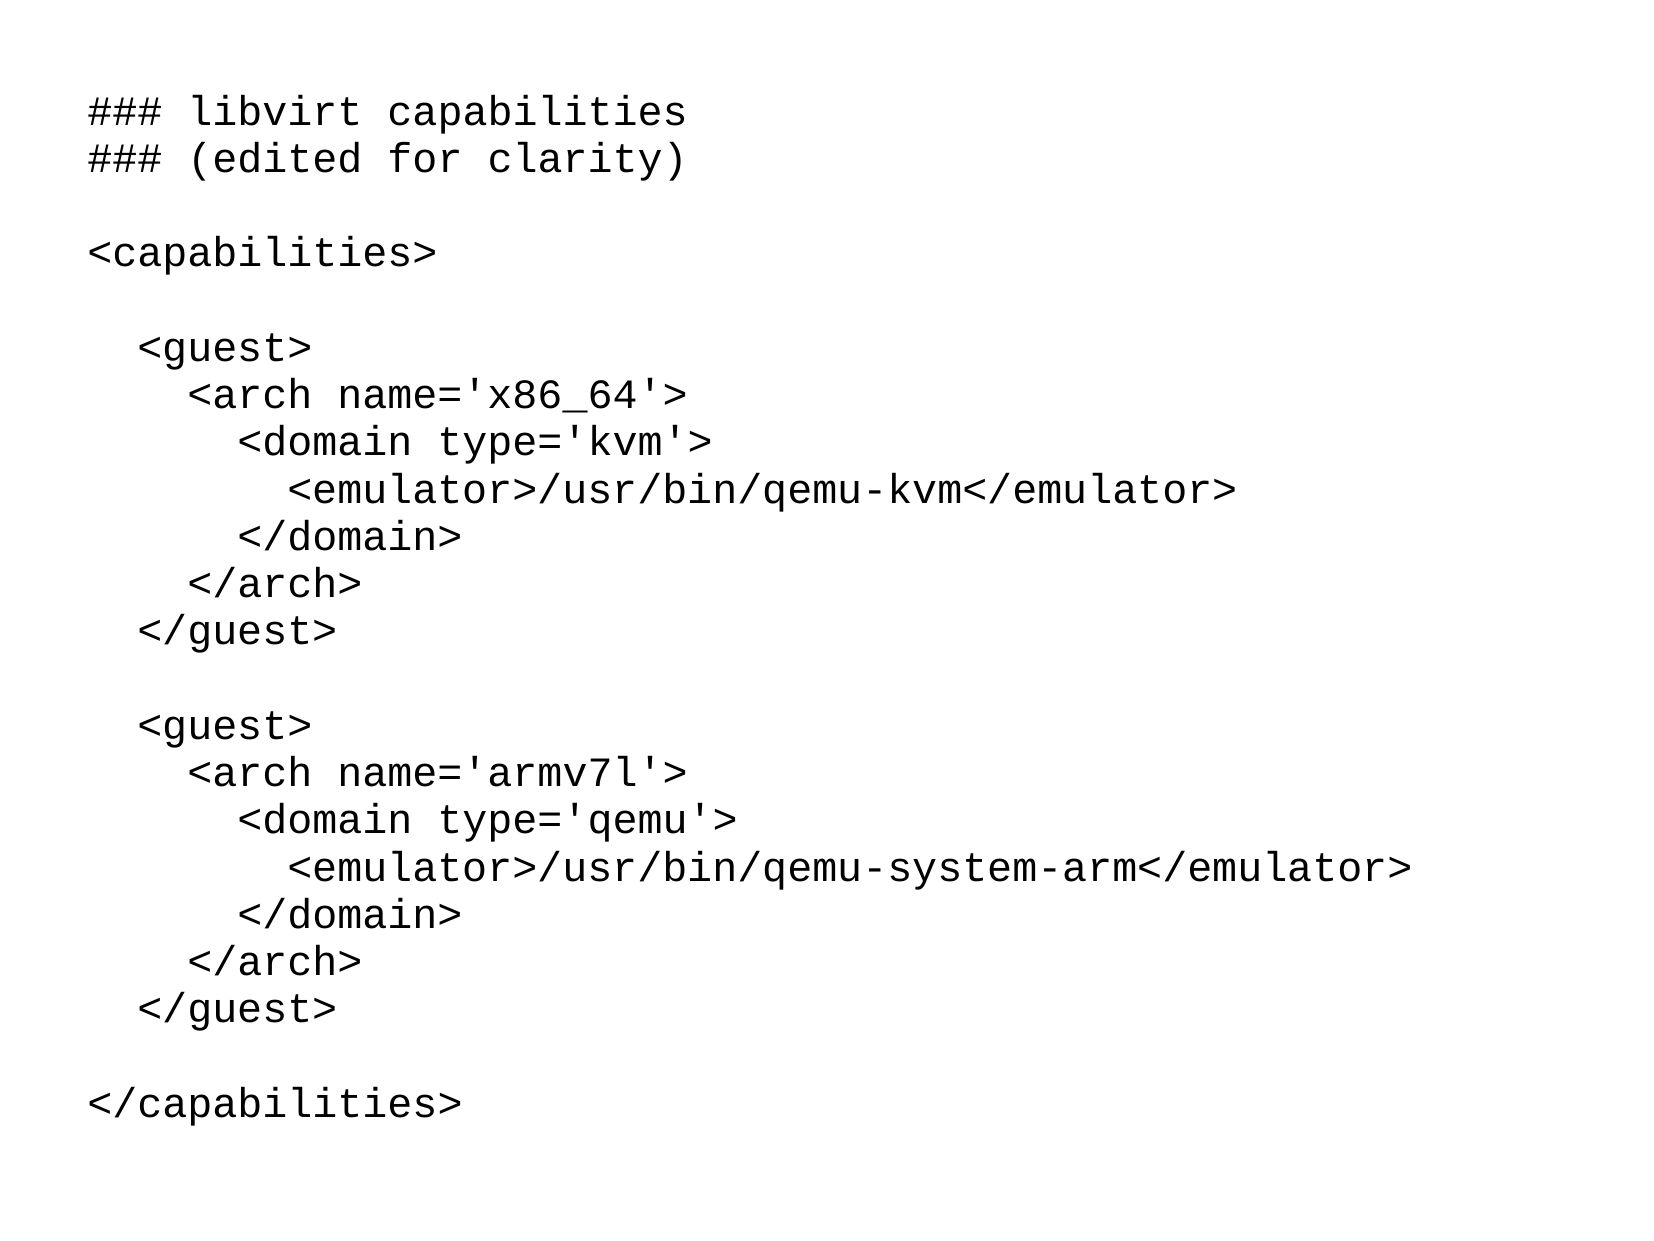

### libvirt capabilities
### (edited for clarity)
<capabilities>
 <guest>
 <arch name='x86_64'>
 <domain type='kvm'>
 <emulator>/usr/bin/qemu-kvm</emulator>
 </domain>
 </arch>
 </guest>
 <guest>
 <arch name='armv7l'>
 <domain type='qemu'>
 <emulator>/usr/bin/qemu-system-arm</emulator>
 </domain>
 </arch>
 </guest>
</capabilities>
# Asdf
Asdf
Asdf
Asdf
Asdf
Asdf
Asfd